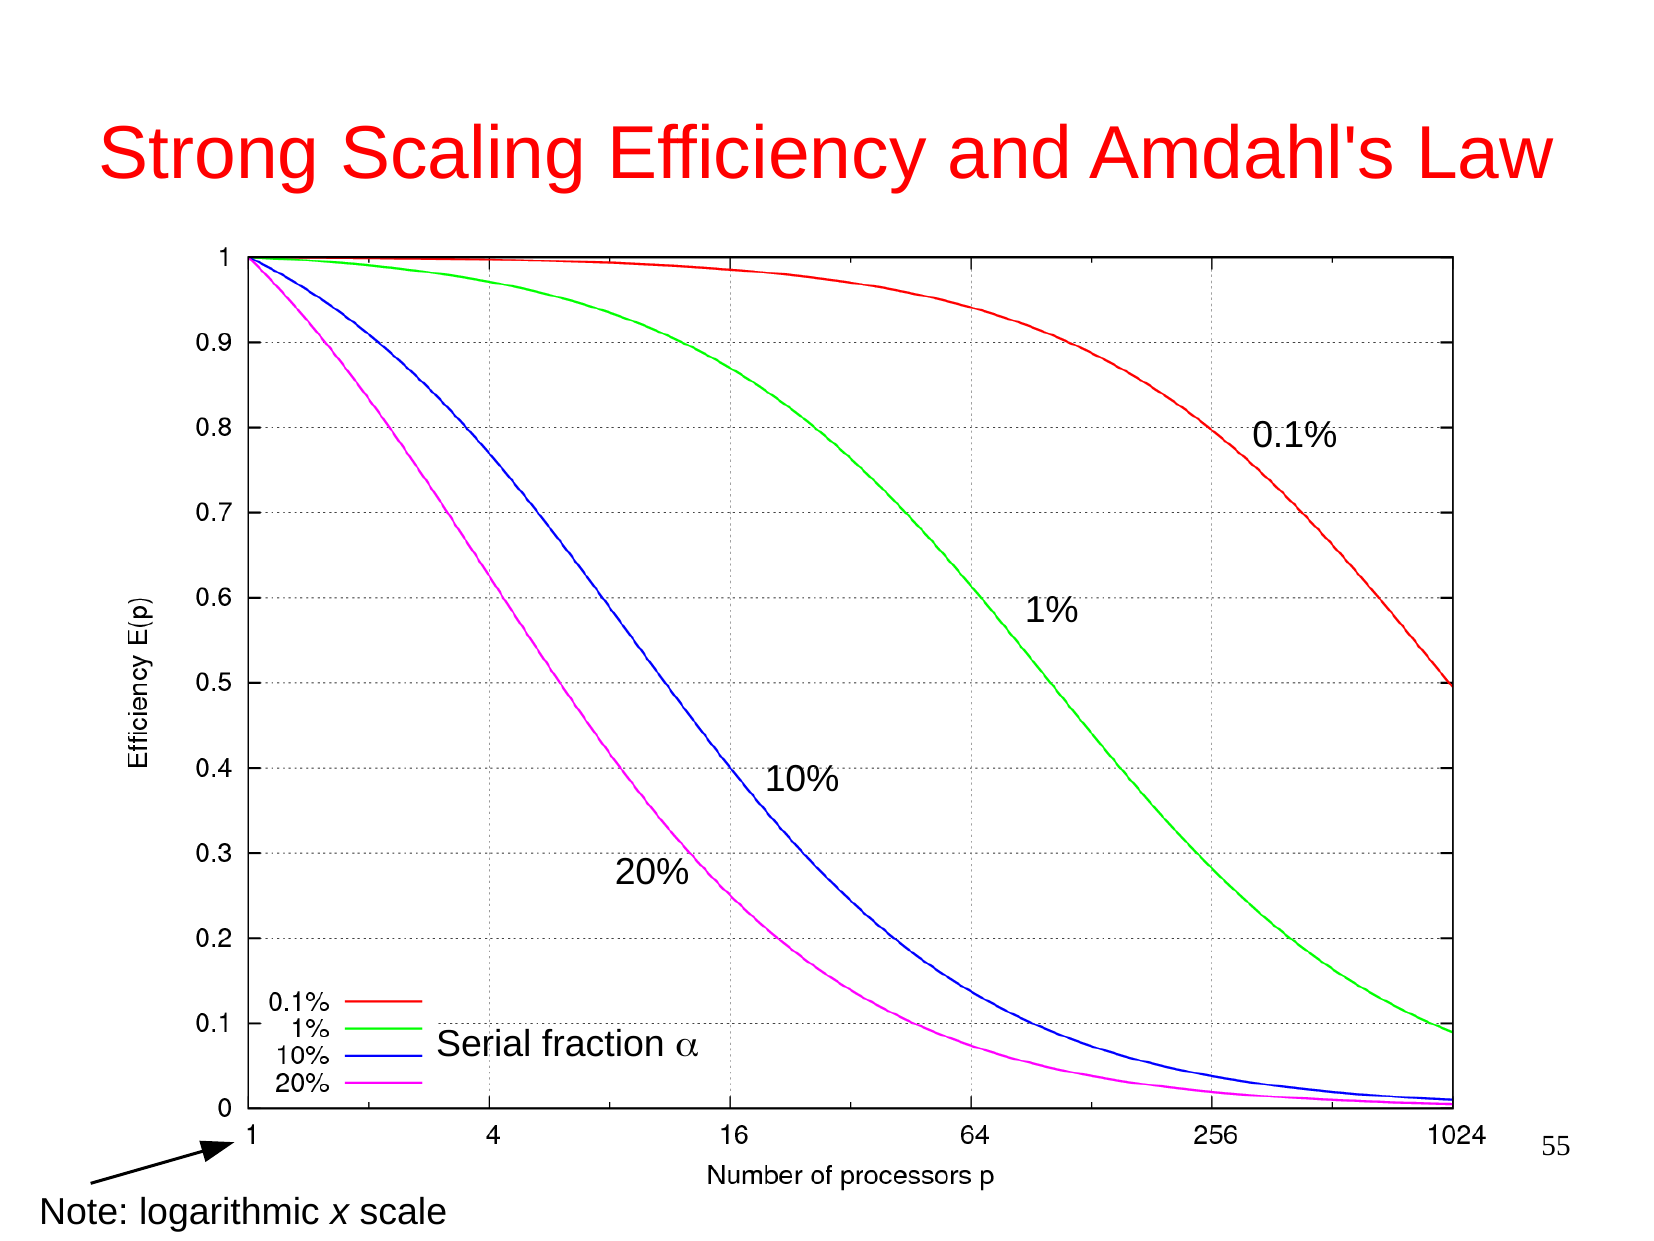

# Strong Scaling Efficiency and Amdahl's Law
0.1%
1%
10%
20%
Serial fraction a
Intro to Parallel Programming
55
Note: logarithmic x scale